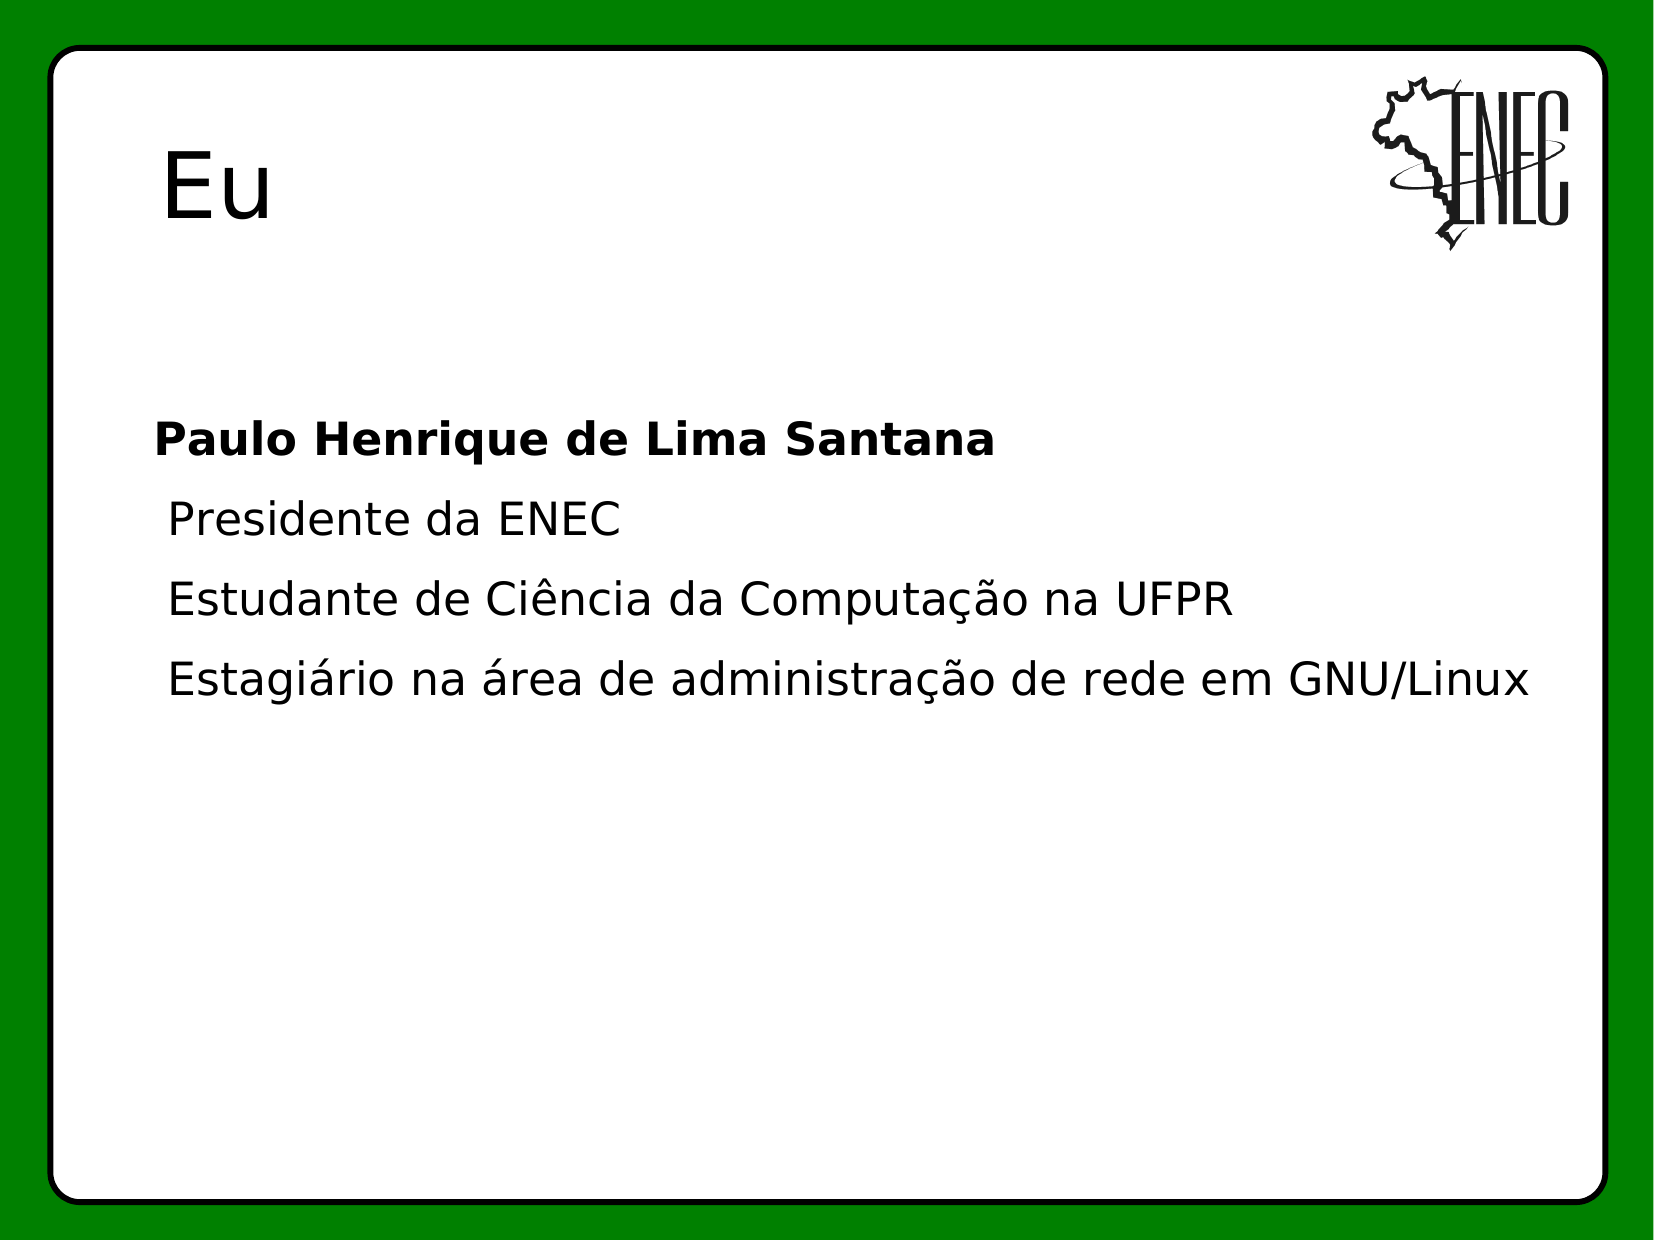

# Eu
Paulo Henrique de Lima Santana
 Presidente da ENEC
 Estudante de Ciência da Computação na UFPR
 Estagiário na área de administração de rede em GNU/Linux